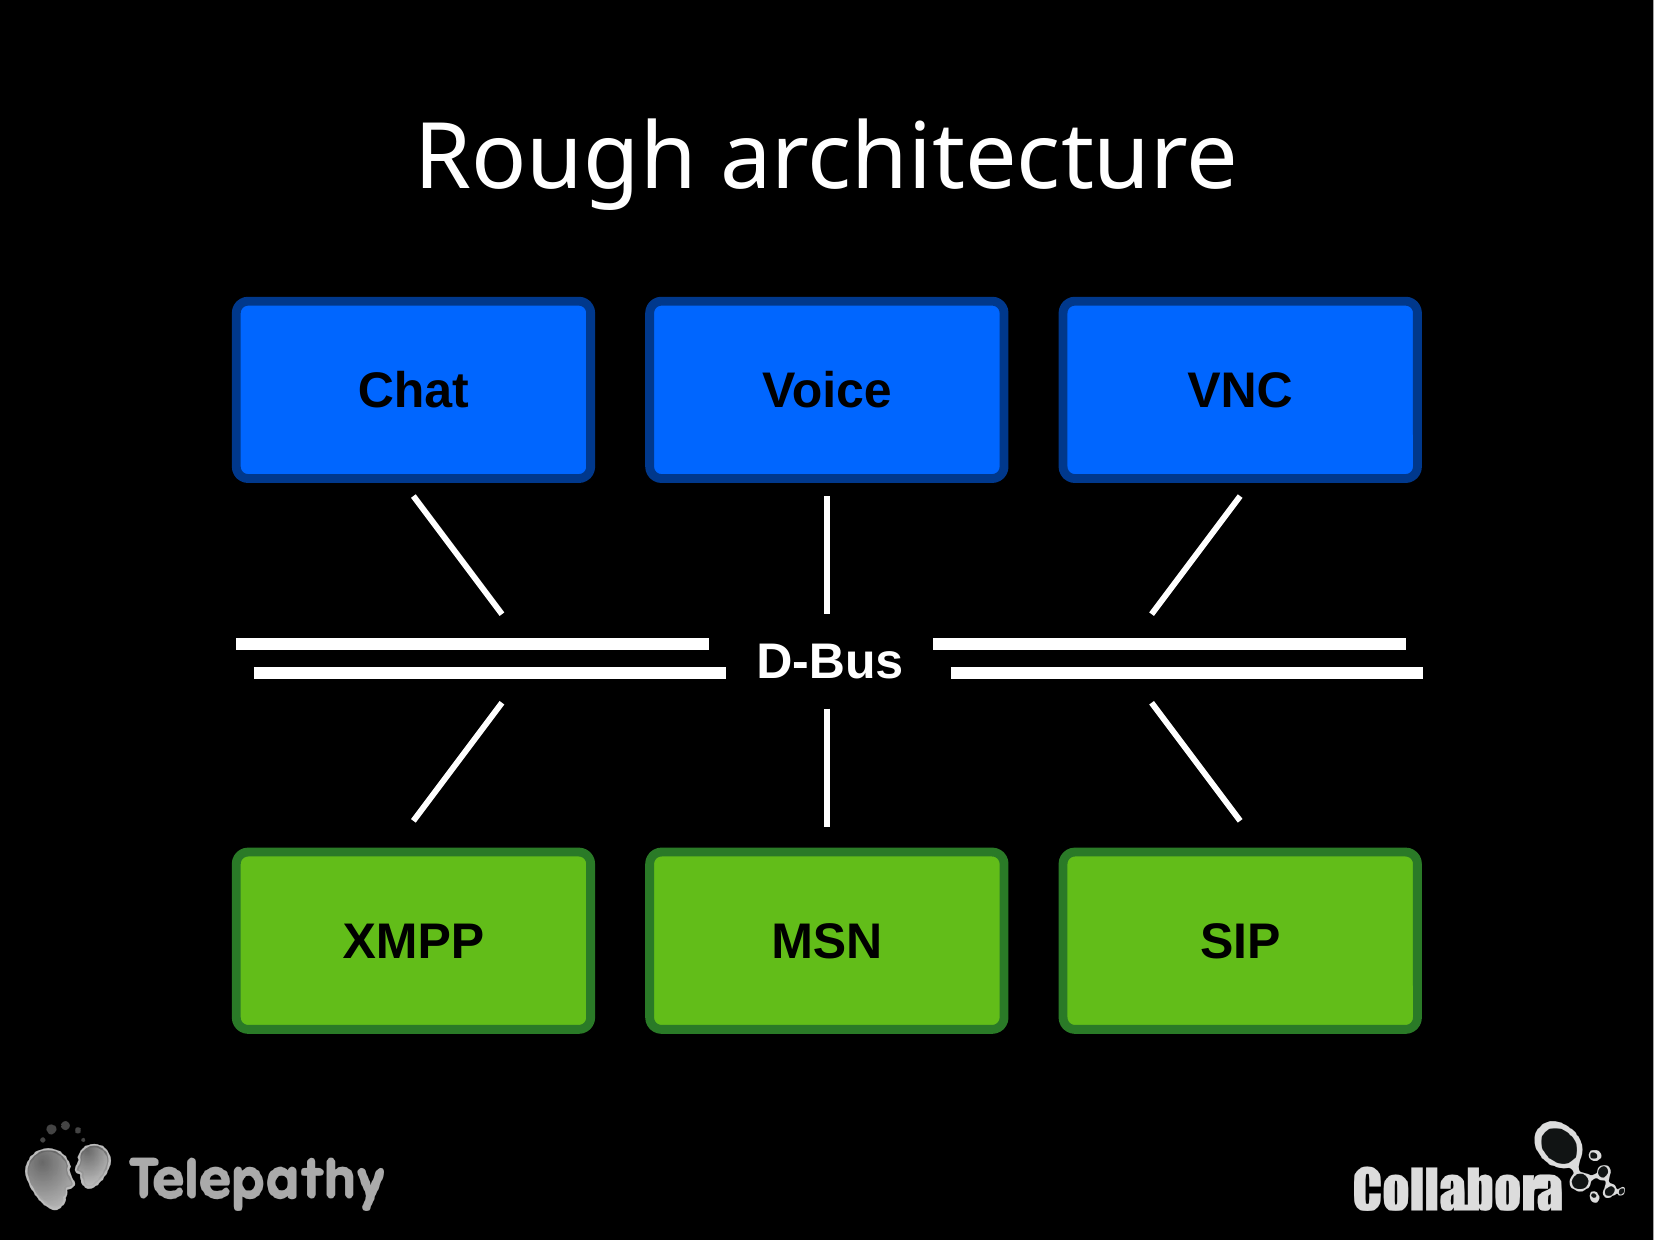

# Rough architecture
Chat
Voice
VNC
D-Bus
XMPP
MSN
SIP